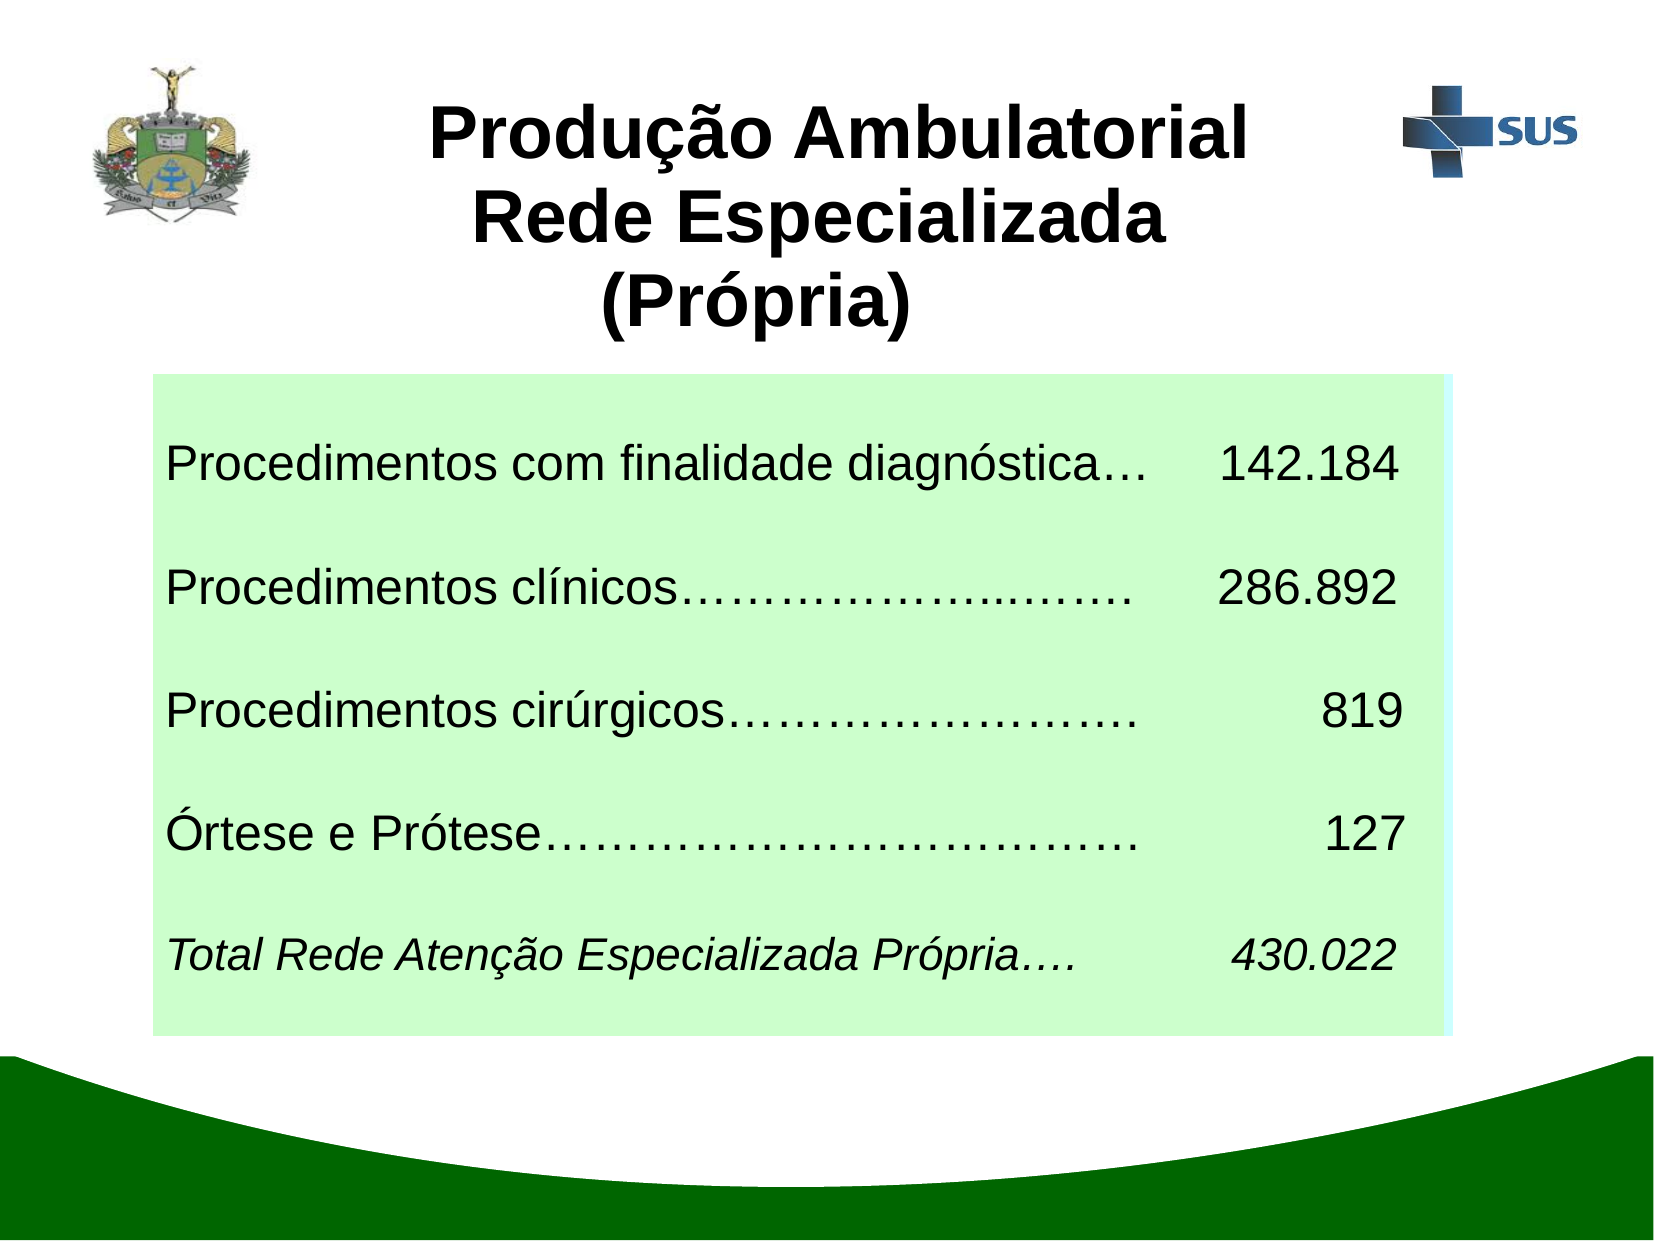

Produção Ambulatorial
 Rede Especializada
(Própria)
| Procedimentos com finalidade diagnóstica… 142.184 Procedimentos clínicos………………...……. 286.892 Procedimentos cirúrgicos……………………. 819 Órtese e Prótese……………………………… 127 Total Rede Atenção Especializada Própria…. 430.022 | |
| --- | --- |
| | |